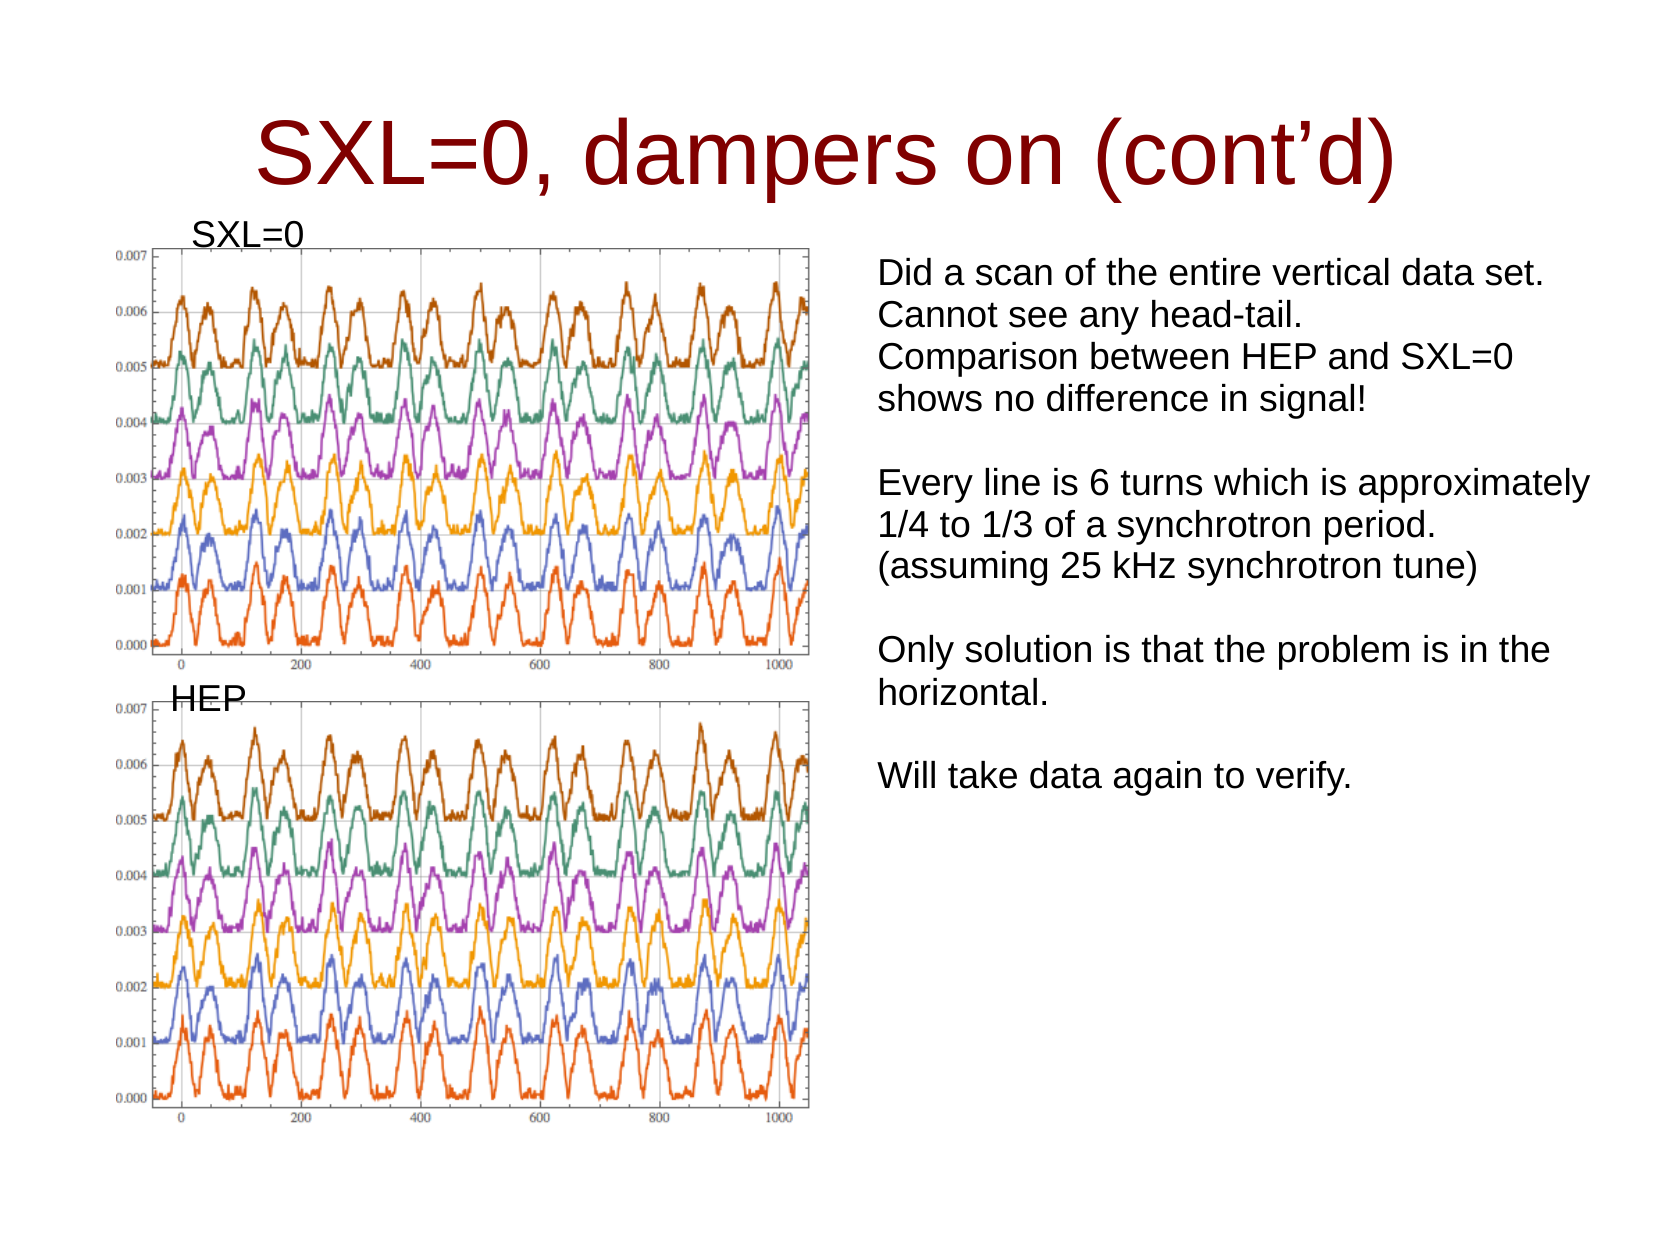

# SXL=0, dampers on (cont’d)
SXL=0
Did a scan of the entire vertical data set.
Cannot see any head-tail.
Comparison between HEP and SXL=0 shows no difference in signal!
Every line is 6 turns which is approximately 1/4 to 1/3 of a synchrotron period. (assuming 25 kHz synchrotron tune)
Only solution is that the problem is in the horizontal.
Will take data again to verify.
HEP